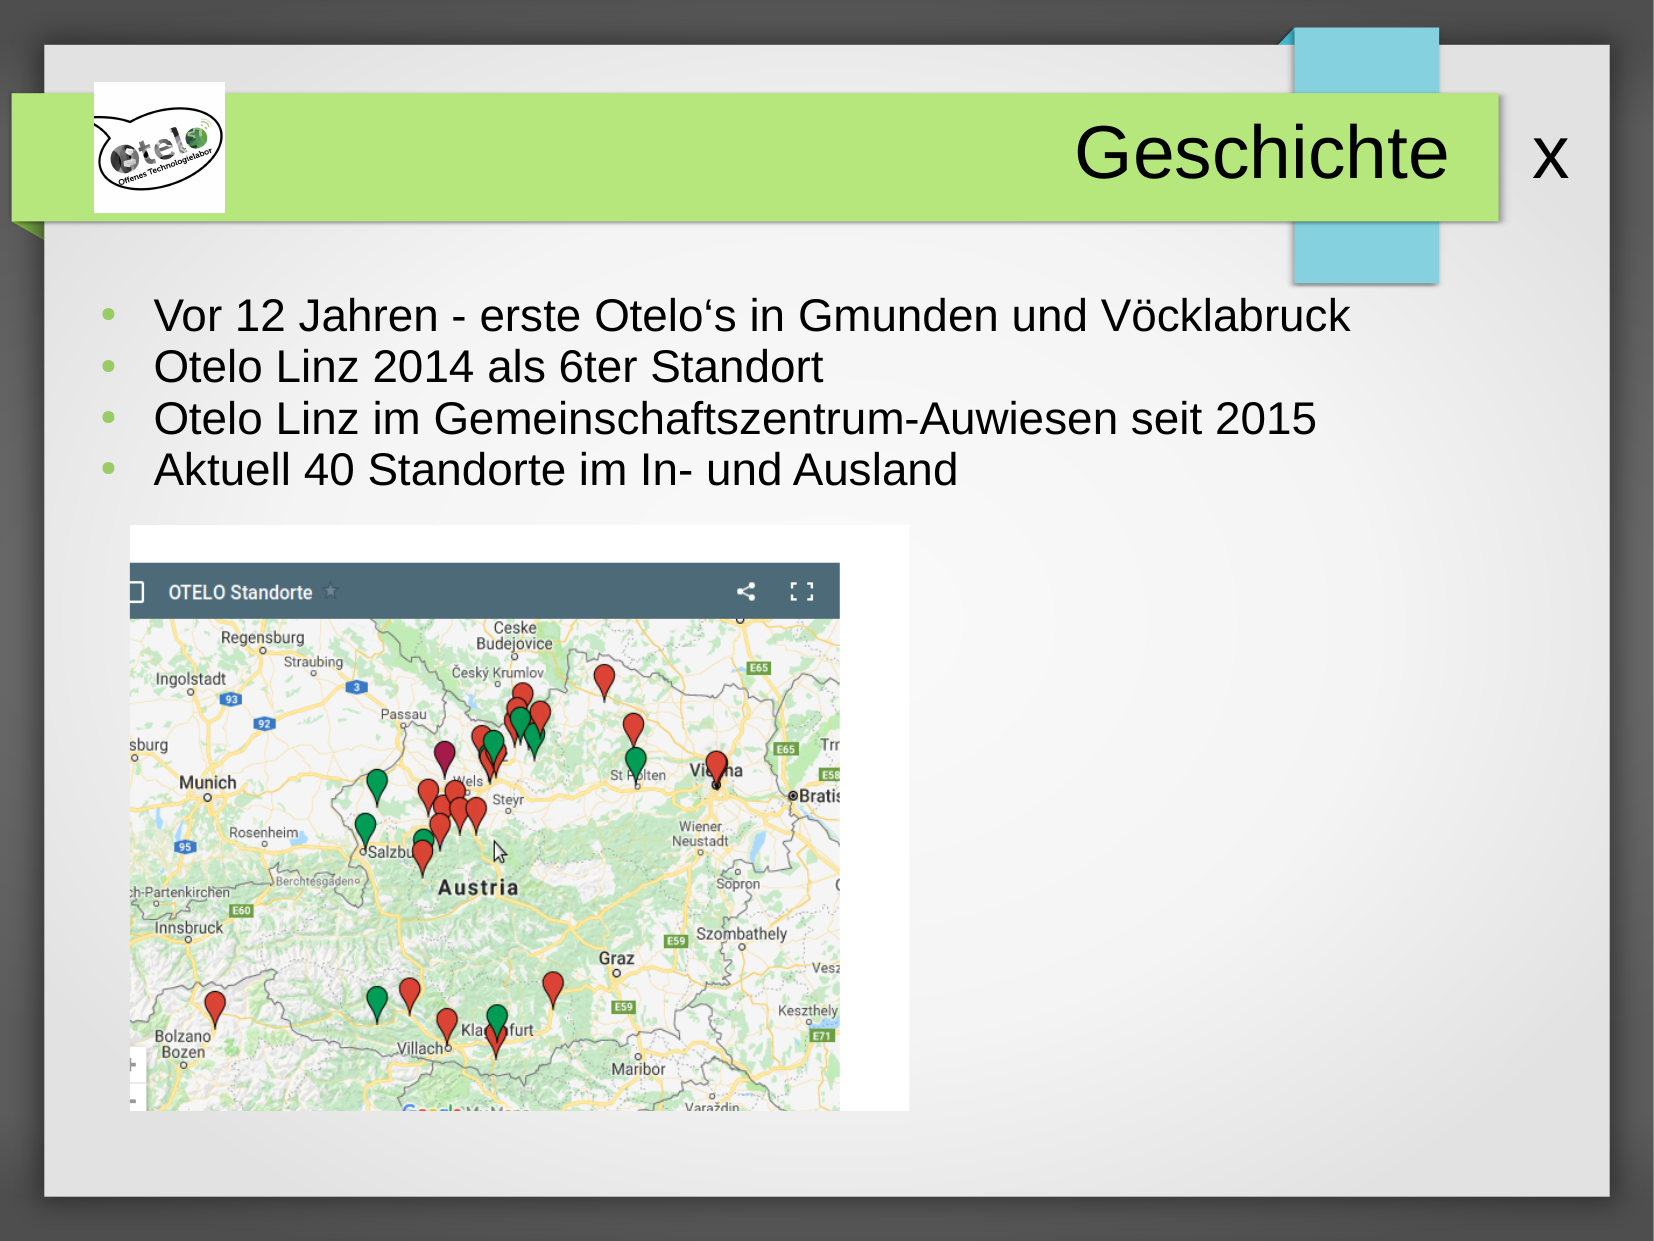

# Geschichte x
Vor 12 Jahren - erste Otelo‘s in Gmunden und Vöcklabruck
Otelo Linz 2014 als 6ter Standort
Otelo Linz im Gemeinschaftszentrum-Auwiesen seit 2015
Aktuell 40 Standorte im In- und Ausland